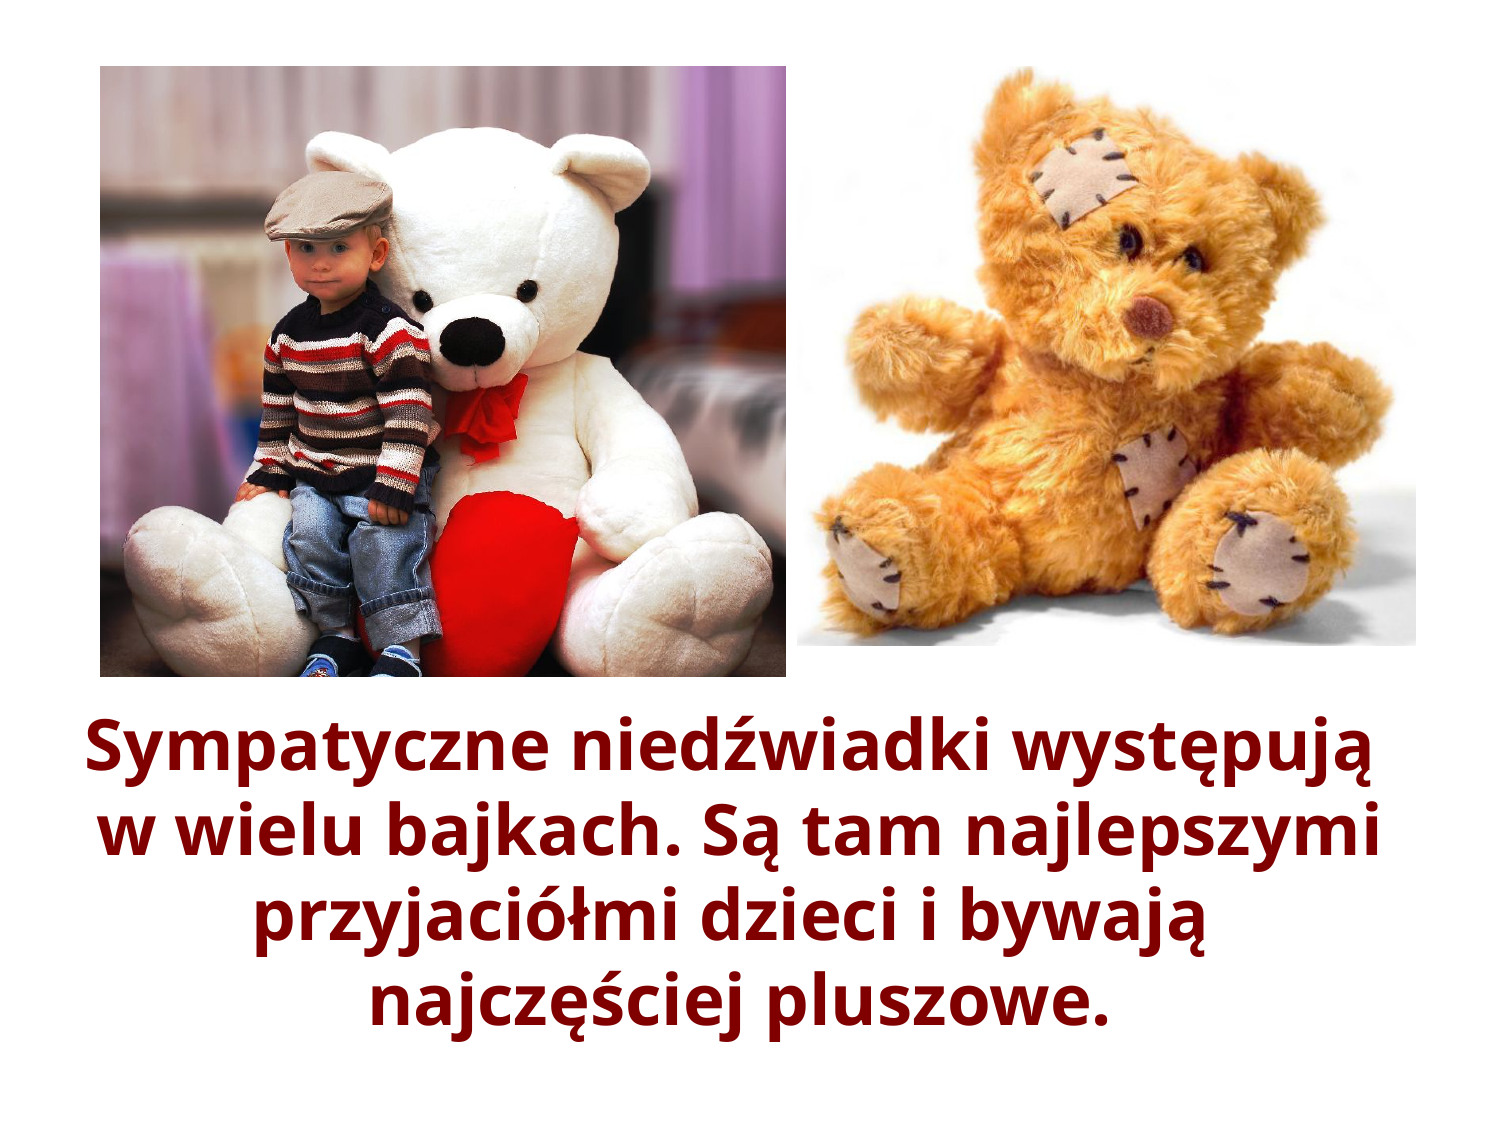

# Sympatyczne niedźwiadki występują w wielu bajkach. Są tam najlepszymi przyjaciółmi dzieci i bywają najczęściej pluszowe.